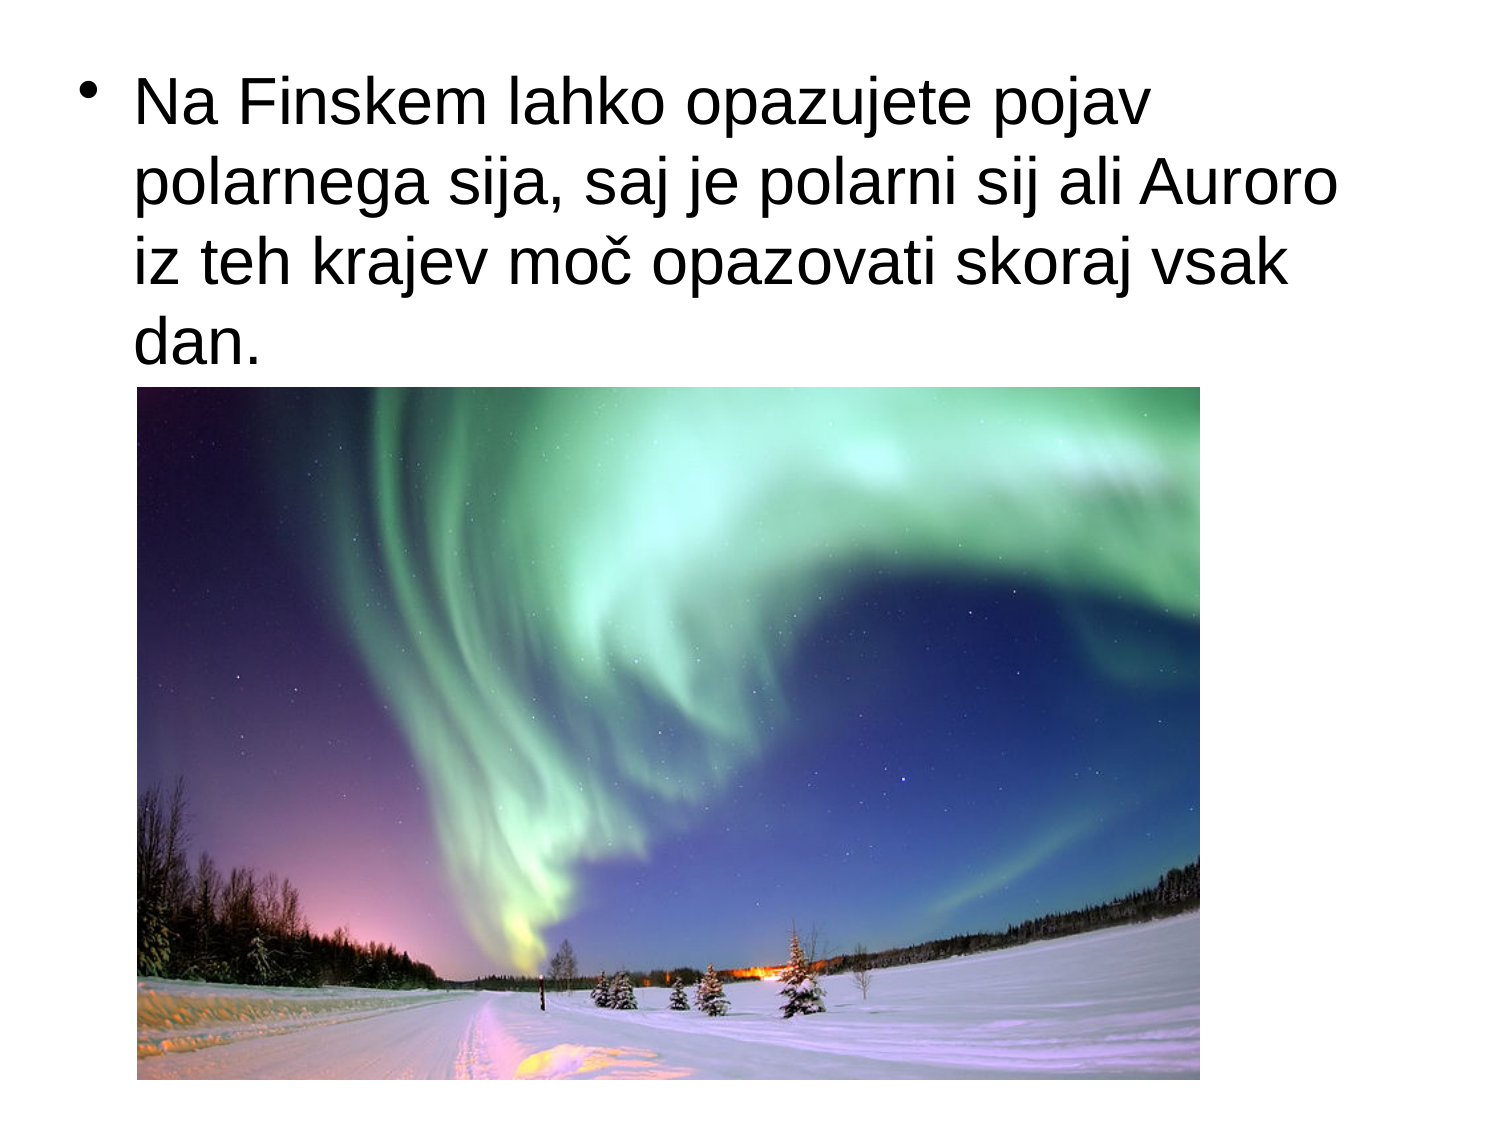

#
Na Finskem lahko opazujete pojav polarnega sija, saj je polarni sij ali Auroro iz teh krajev moč opazovati skoraj vsak dan.